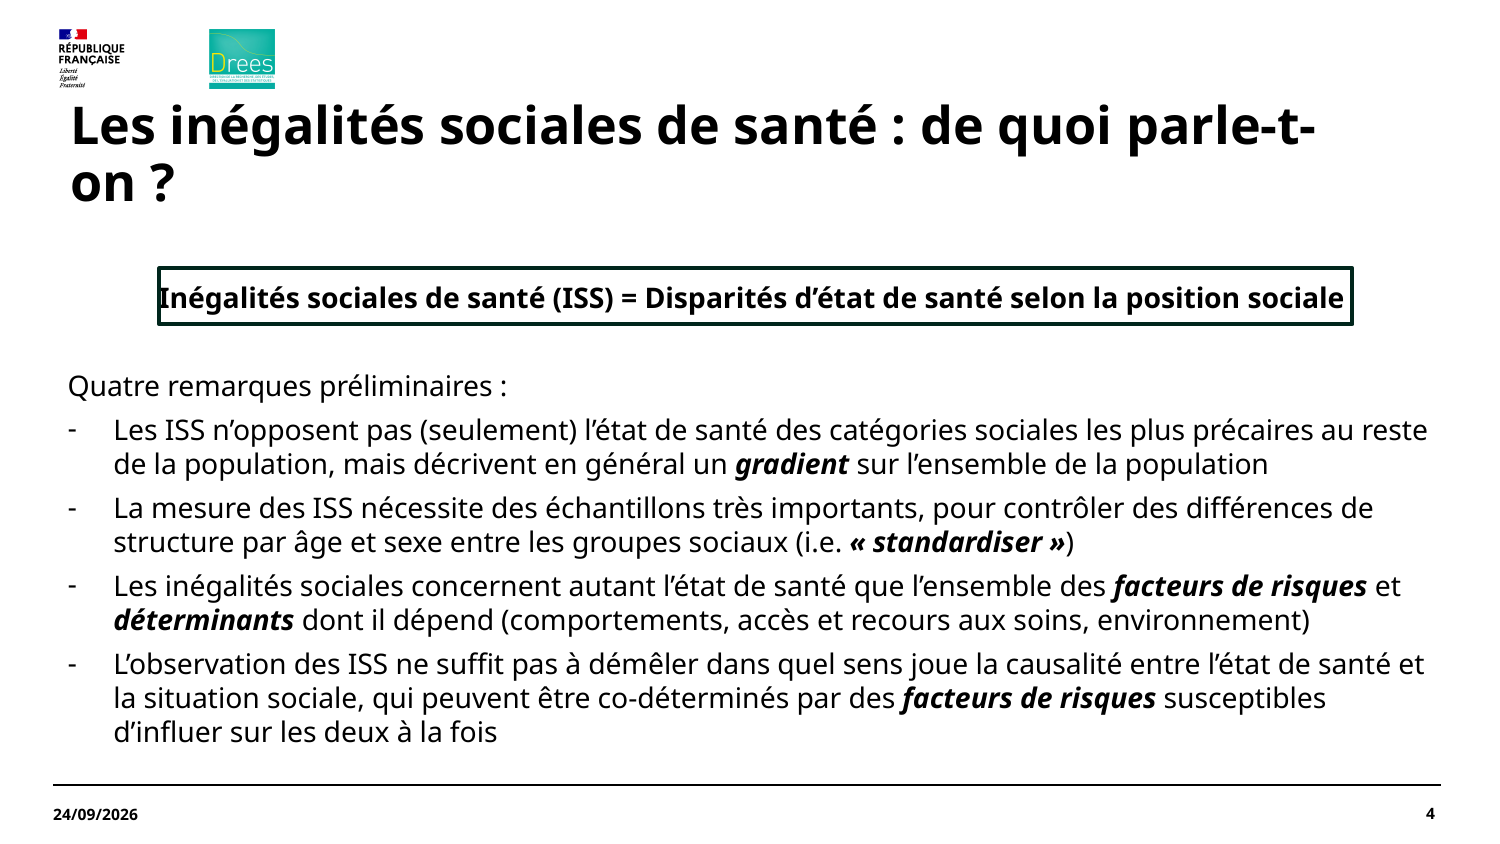

Les inégalités sociales de santé : de quoi parle-t-on ?
#
Inégalités sociales de santé (ISS) = Disparités d’état de santé selon la position sociale
Quatre remarques préliminaires :
Les ISS n’opposent pas (seulement) l’état de santé des catégories sociales les plus précaires au reste de la population, mais décrivent en général un gradient sur l’ensemble de la population
La mesure des ISS nécessite des échantillons très importants, pour contrôler des différences de structure par âge et sexe entre les groupes sociaux (i.e. « standardiser »)
Les inégalités sociales concernent autant l’état de santé que l’ensemble des facteurs de risques et déterminants dont il dépend (comportements, accès et recours aux soins, environnement)
L’observation des ISS ne suffit pas à démêler dans quel sens joue la causalité entre l’état de santé et la situation sociale, qui peuvent être co-déterminés par des facteurs de risques susceptibles d’influer sur les deux à la fois
4